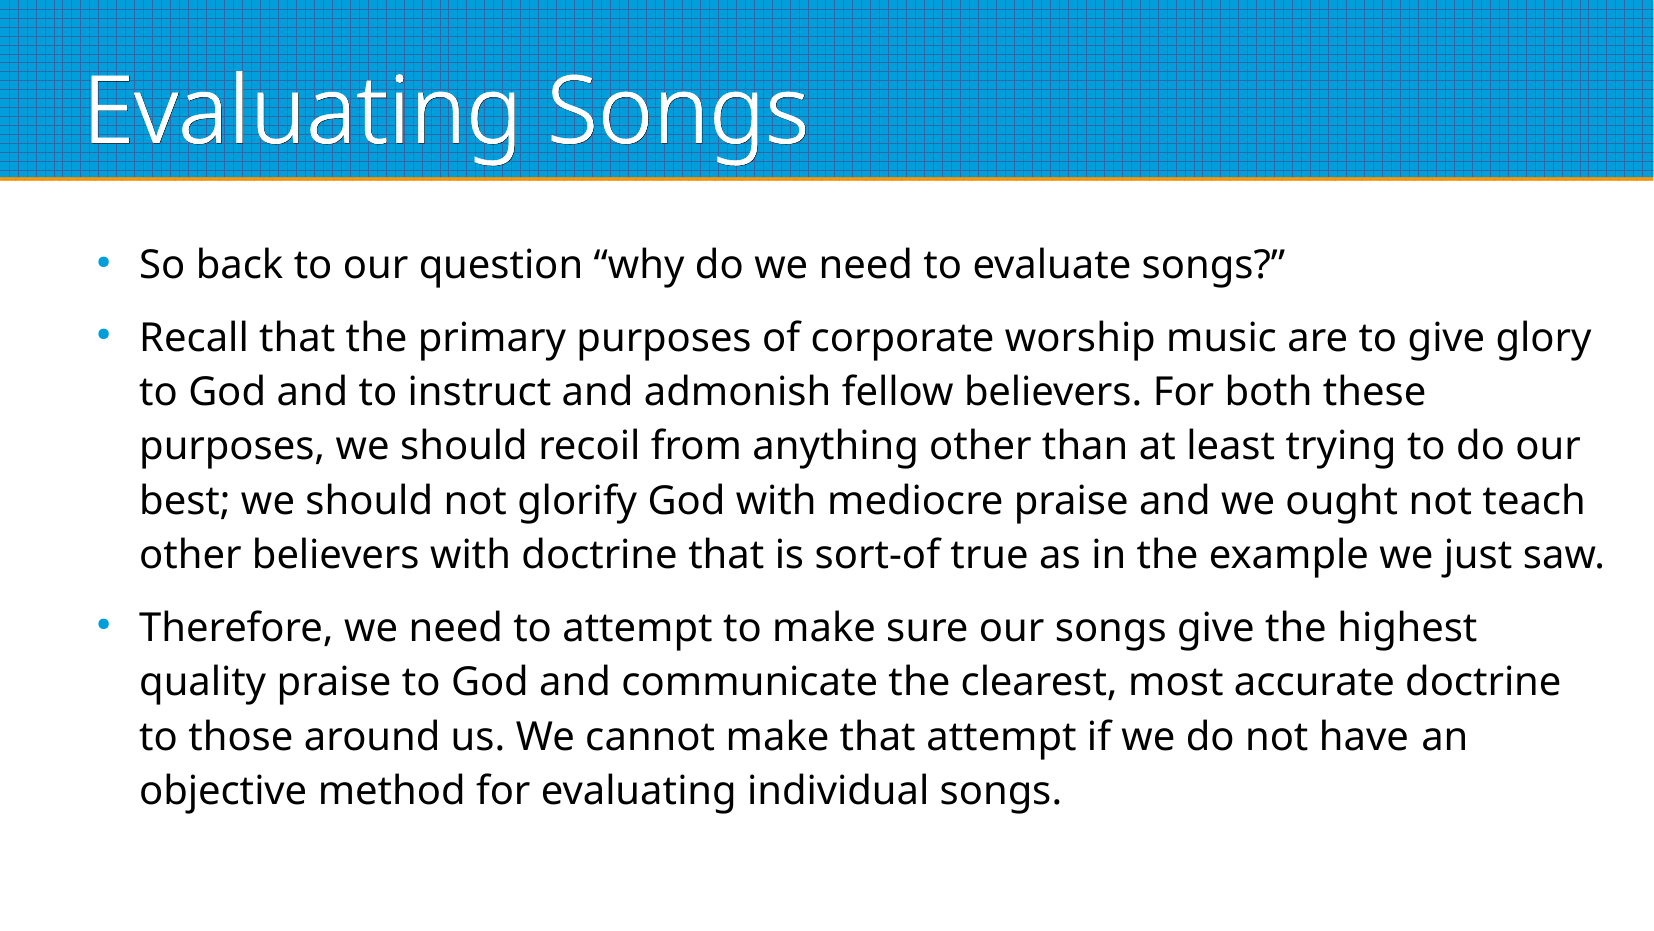

# Evaluating Songs
So back to our question “why do we need to evaluate songs?”
Recall that the primary purposes of corporate worship music are to give glory to God and to instruct and admonish fellow believers. For both these purposes, we should recoil from anything other than at least trying to do our best; we should not glorify God with mediocre praise and we ought not teach other believers with doctrine that is sort-of true as in the example we just saw.
Therefore, we need to attempt to make sure our songs give the highest quality praise to God and communicate the clearest, most accurate doctrine to those around us. We cannot make that attempt if we do not have an objective method for evaluating individual songs.